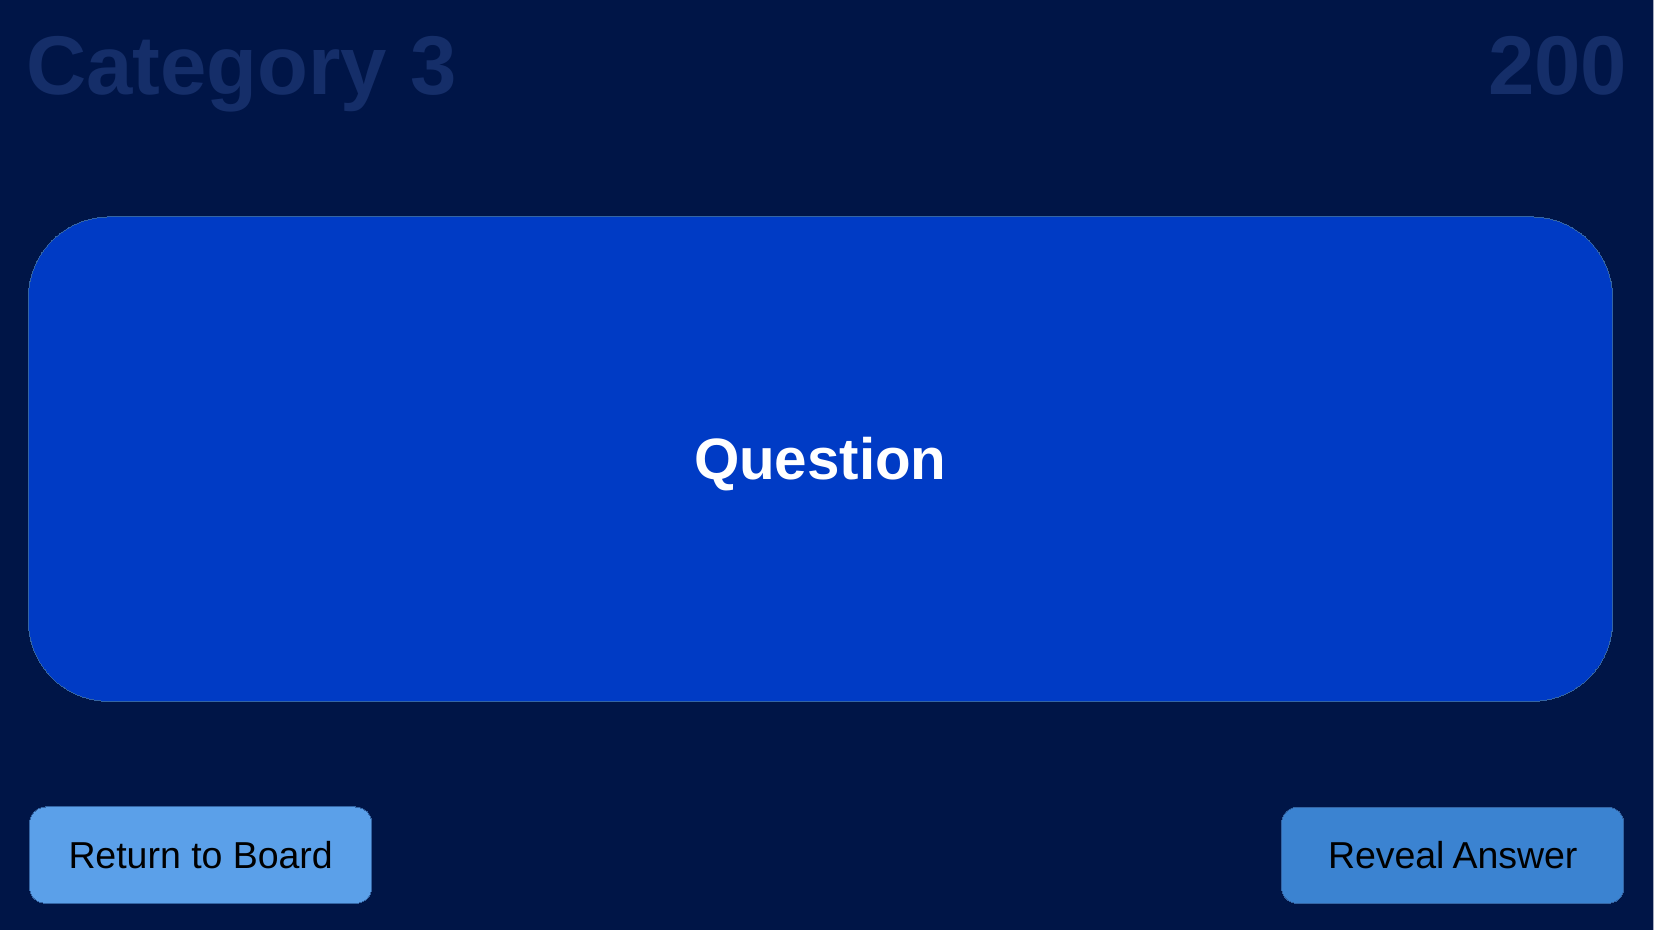

Category 3
200
Question
Return to Board
Reveal Answer